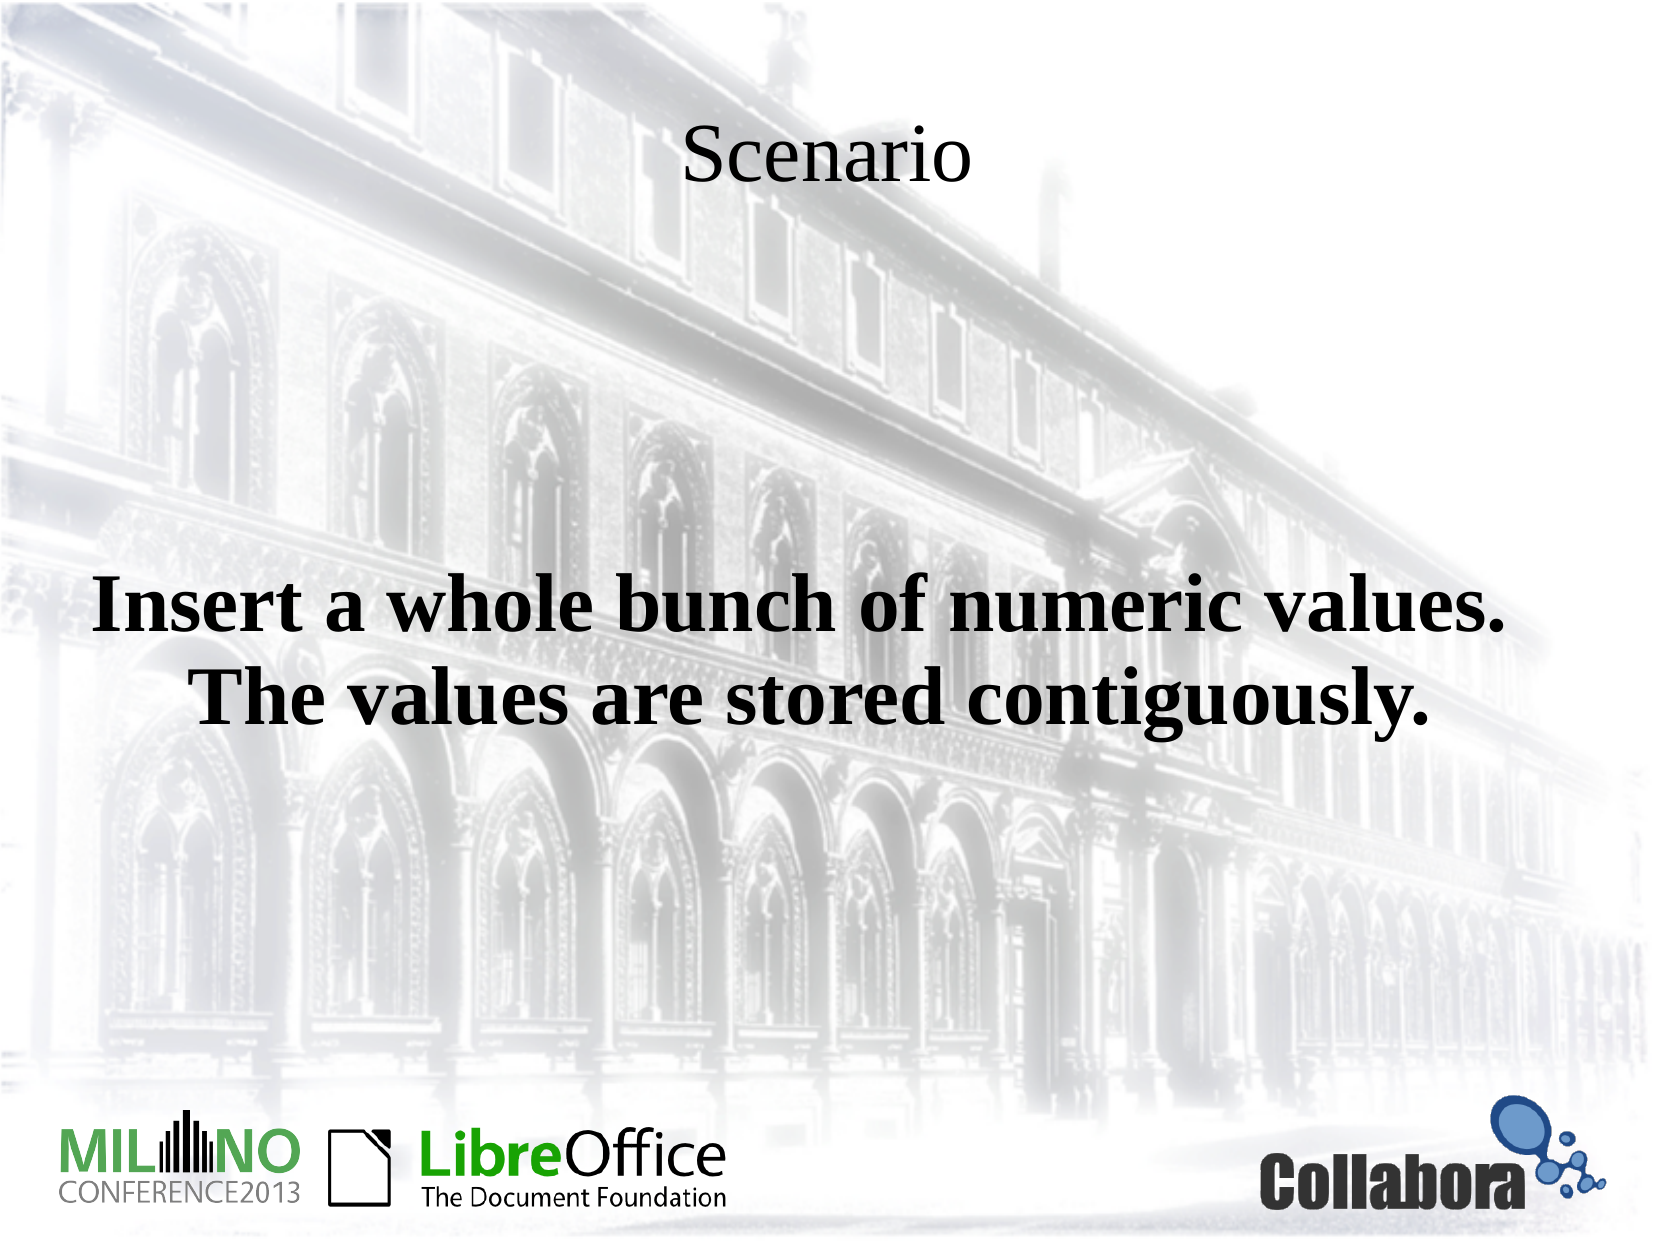

# Scenario
Insert a whole bunch of numeric values. The values are stored contiguously.